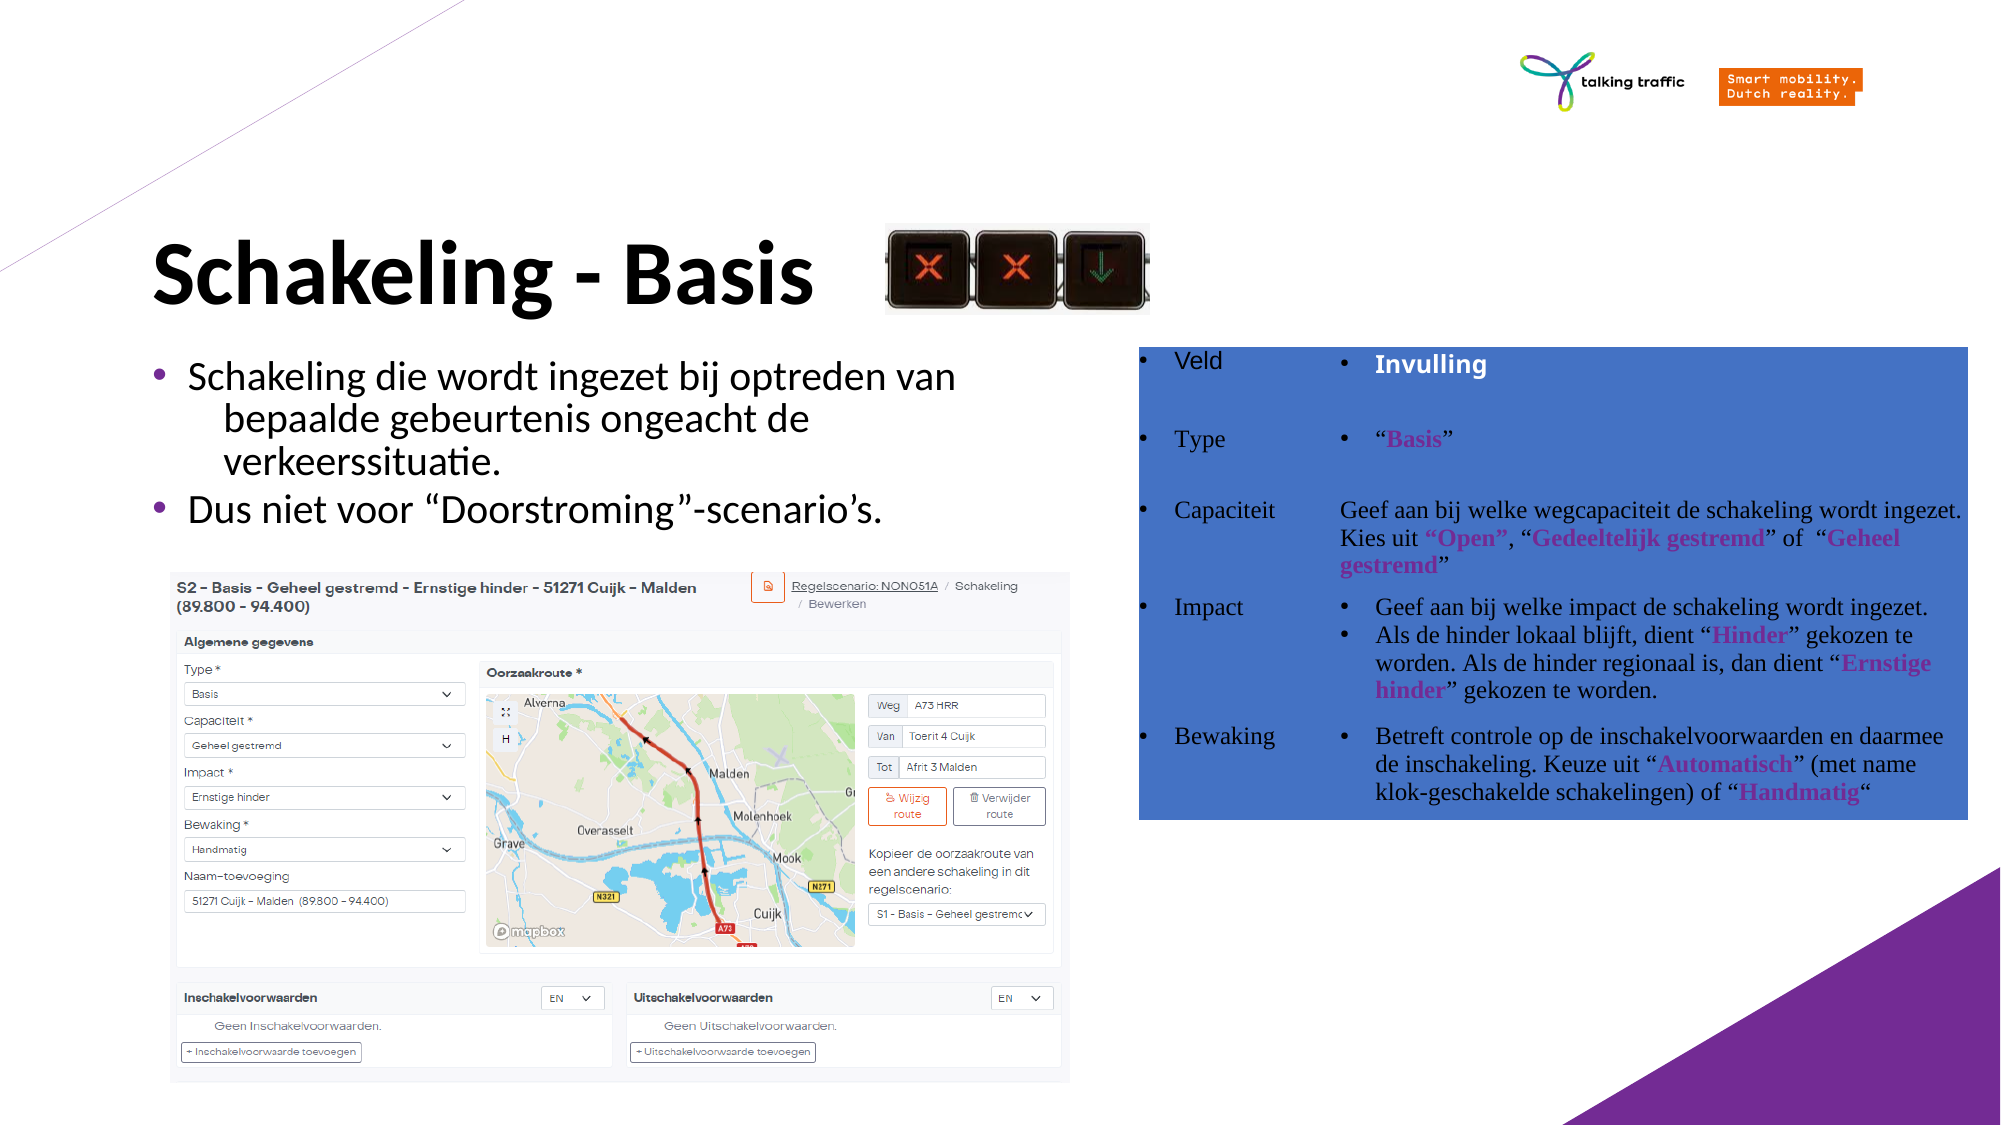

Schakeling - Basis
| Veld | Invulling |
| --- | --- |
| Type | “Basis” |
| Capaciteit | Geef aan bij welke wegcapaciteit de schakeling wordt ingezet. Kies uit “Open”, “Gedeeltelijk gestremd” of “Geheel gestremd” |
| Impact | Geef aan bij welke impact de schakeling wordt ingezet. Als de hinder lokaal blijft, dient “Hinder” gekozen te worden. Als de hinder regionaal is, dan dient “Ernstige hinder” gekozen te worden. |
| Bewaking | Betreft controle op de inschakelvoorwaarden en daarmee de inschakeling. Keuze uit “Automatisch” (met name klok-geschakelde schakelingen) of “Handmatig“ |
# Schakeling die wordt ingezet bij optreden van bepaalde gebeurtenis ongeacht de verkeerssituatie.
Dus niet voor “Doorstroming”-scenario’s.
43